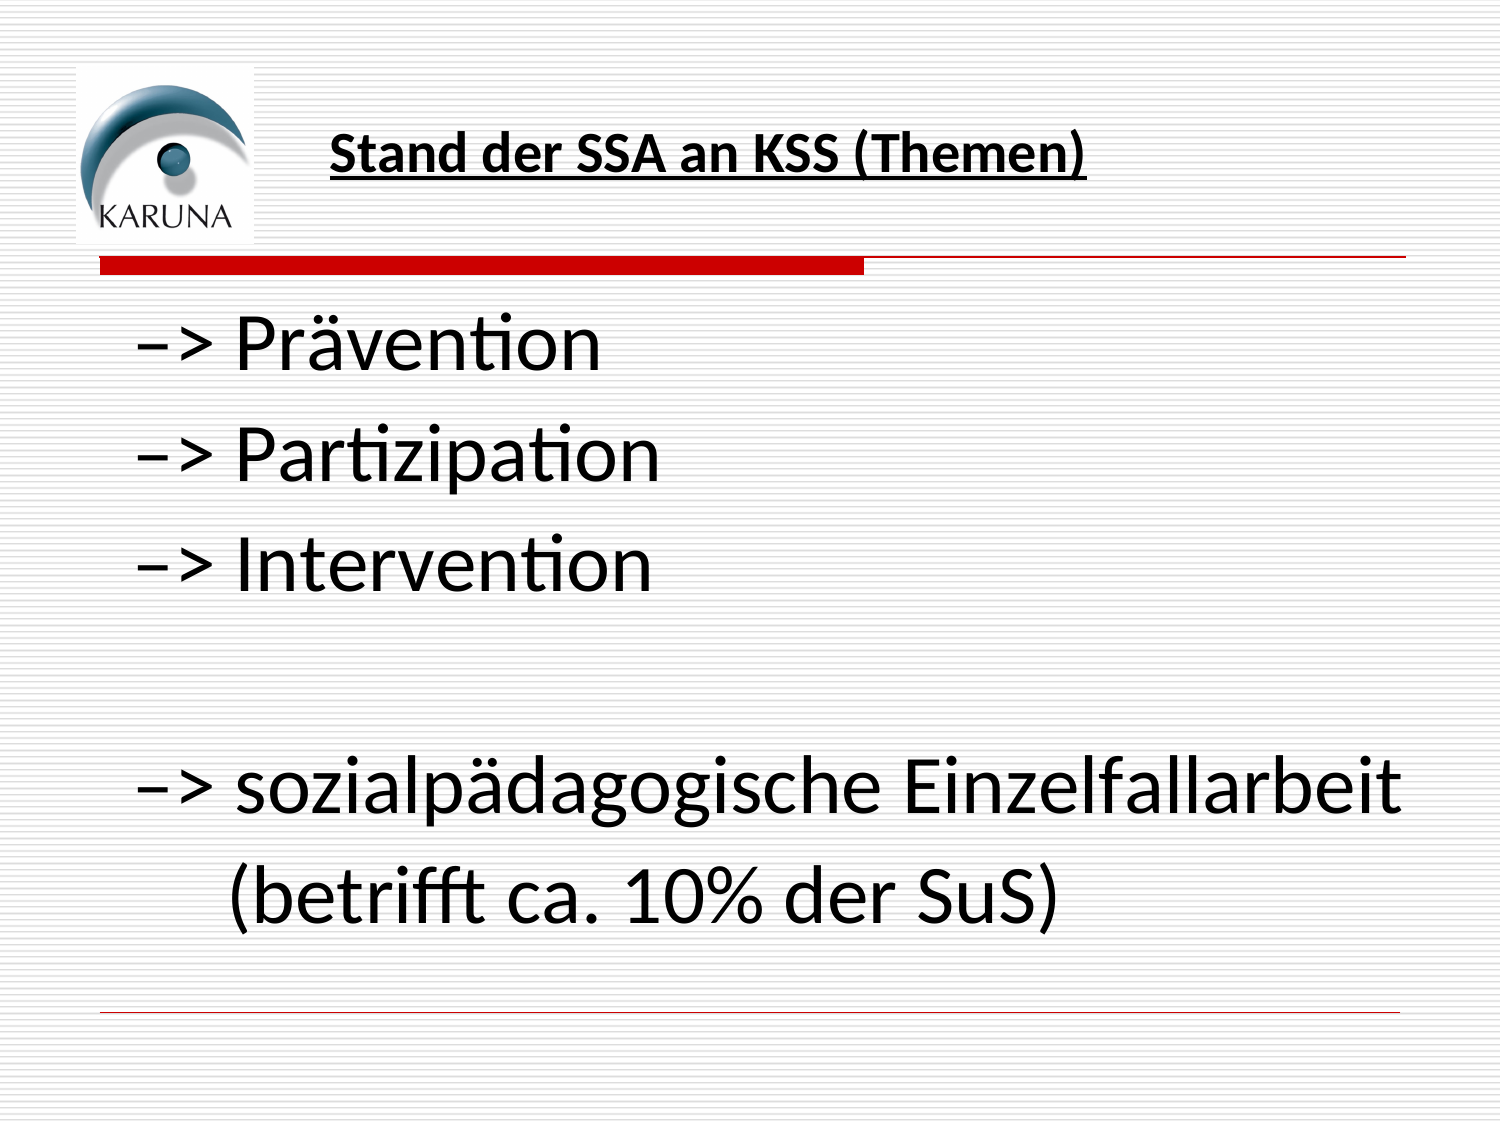

# Stand der SSA an KSS (Themen)
–> Prävention
–> Partizipation
–> Intervention
–> sozialpädagogische Einzelfallarbeit
 (betrifft ca. 10% der SuS)